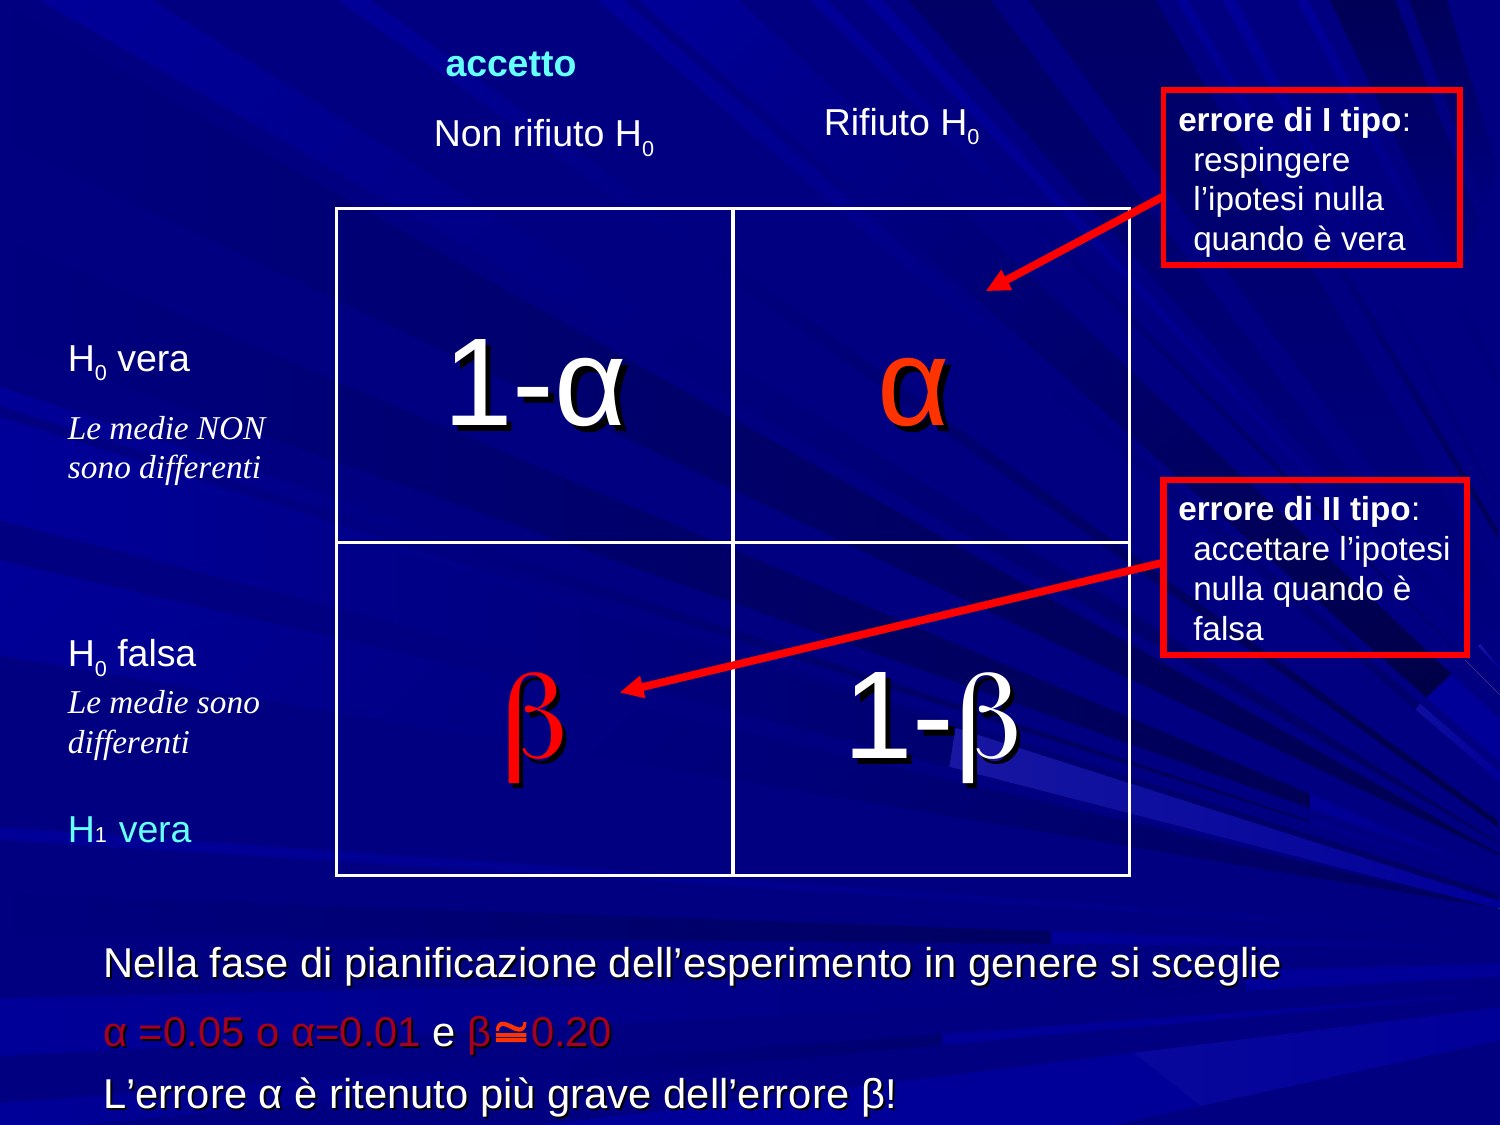

accetto
Rifiuto H0
errore di I tipo: respingere l’ipotesi nulla quando è vera
Non rifiuto H0
| 1-α | α |
| --- | --- |
| b | 1-b |
H0 vera
Le medie NON sono differenti
errore di II tipo: accettare l’ipotesi nulla quando è falsa
H0 falsa
Le medie sono differenti
H1 vera
Nella fase di pianificazione dell’esperimento in genere si sceglie
α =0.05 o α=0.01 e β0.20
L’errore α è ritenuto più grave dell’errore β!